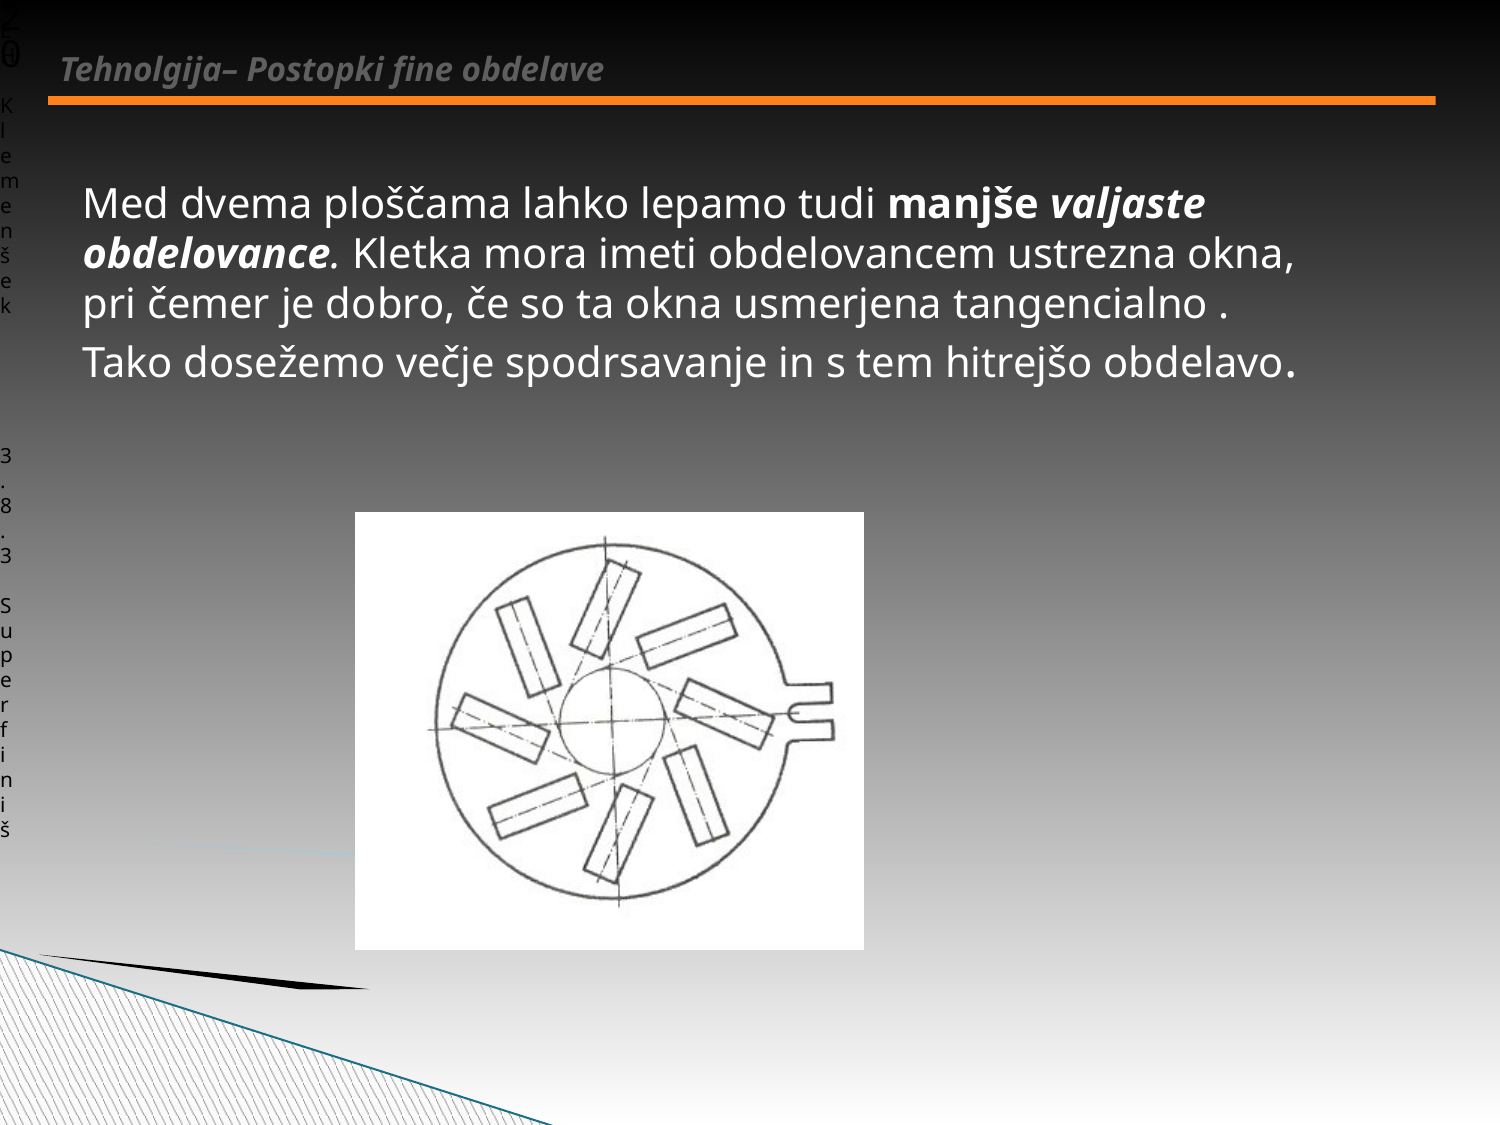

TEH Klemenšek 3.8.3 Superfiniš
Med dvema ploščama lahko lepamo tudi manjše valjaste obdelovance. Kletka mora imeti obdelovancem ustrezna okna, pri čemer je dobro, če so ta okna usmerjena tangencialno . Tako dosežemo večje spodrsava­nje in s tem hitrejšo obdelavo.